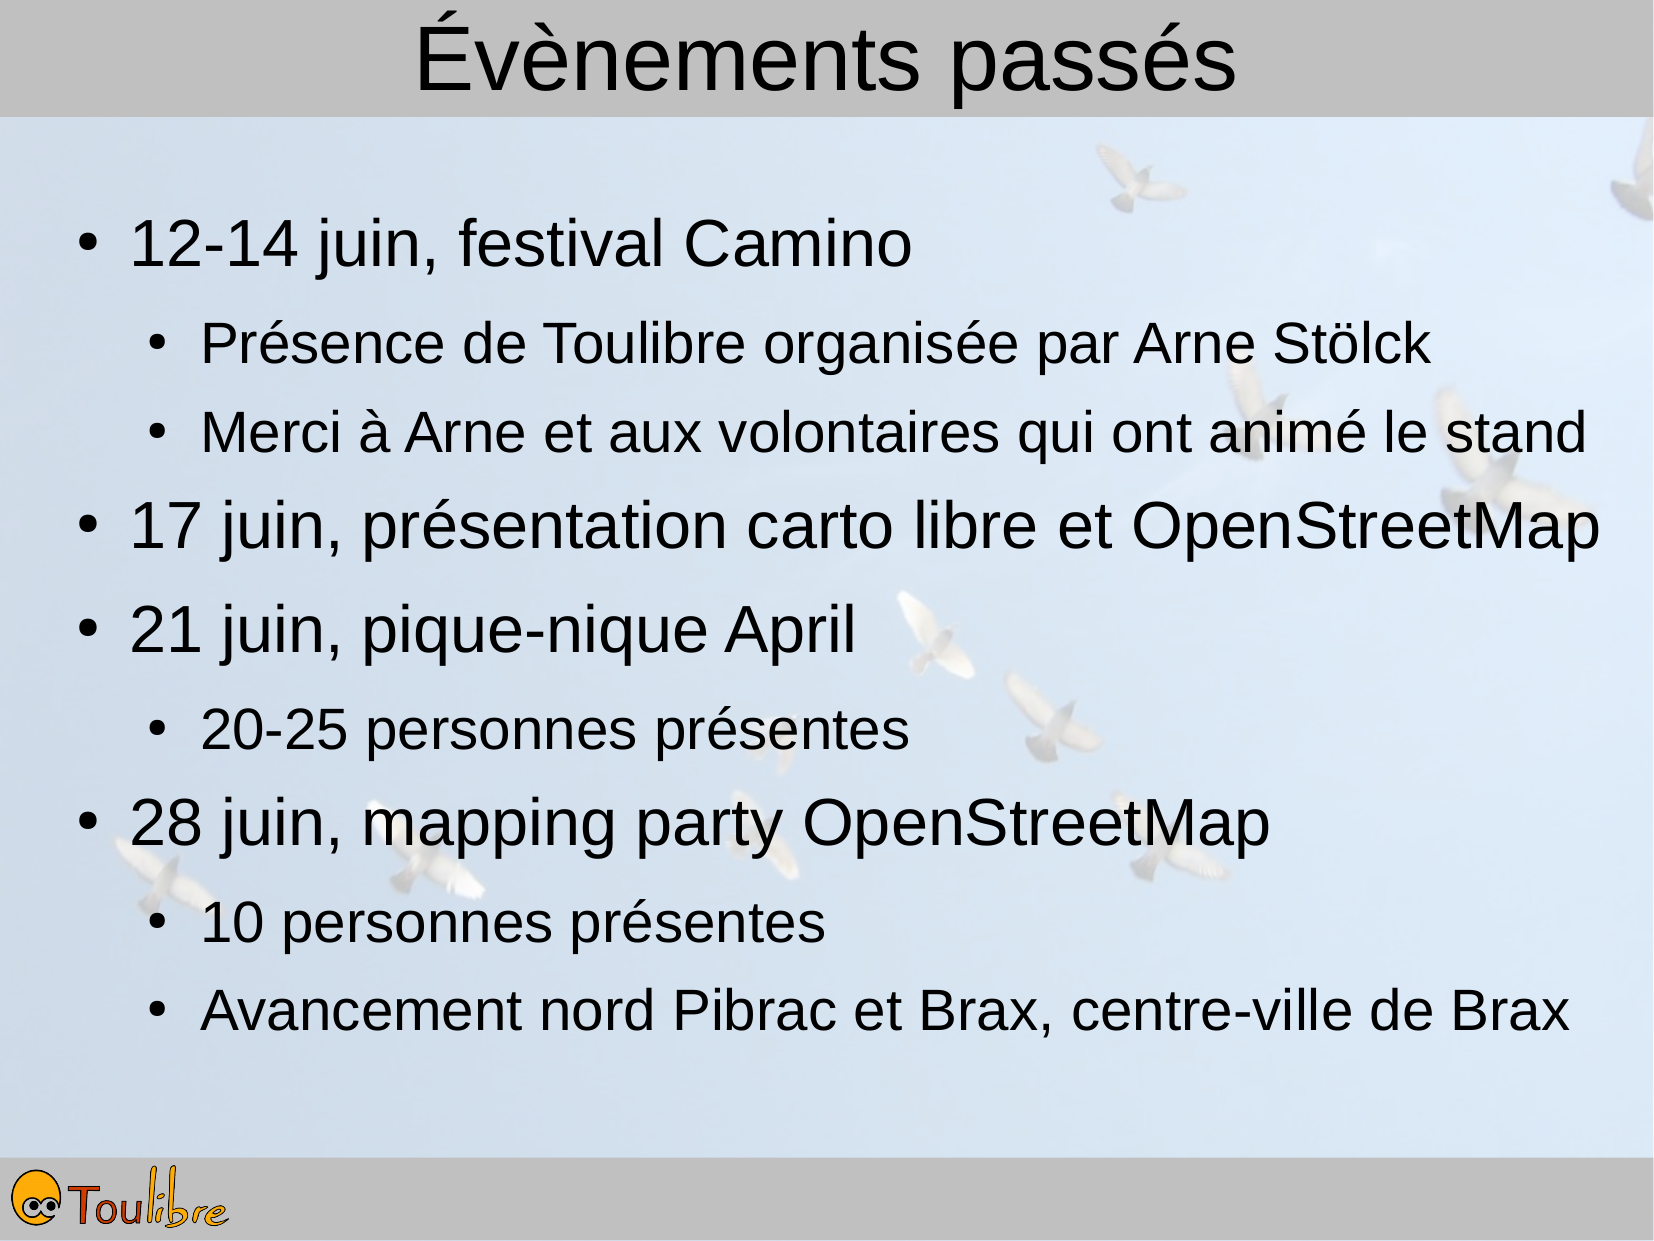

# Évènements passés
12-14 juin, festival Camino
Présence de Toulibre organisée par Arne Stölck
Merci à Arne et aux volontaires qui ont animé le stand
17 juin, présentation carto libre et OpenStreetMap
21 juin, pique-nique April
20-25 personnes présentes
28 juin, mapping party OpenStreetMap
10 personnes présentes
Avancement nord Pibrac et Brax, centre-ville de Brax